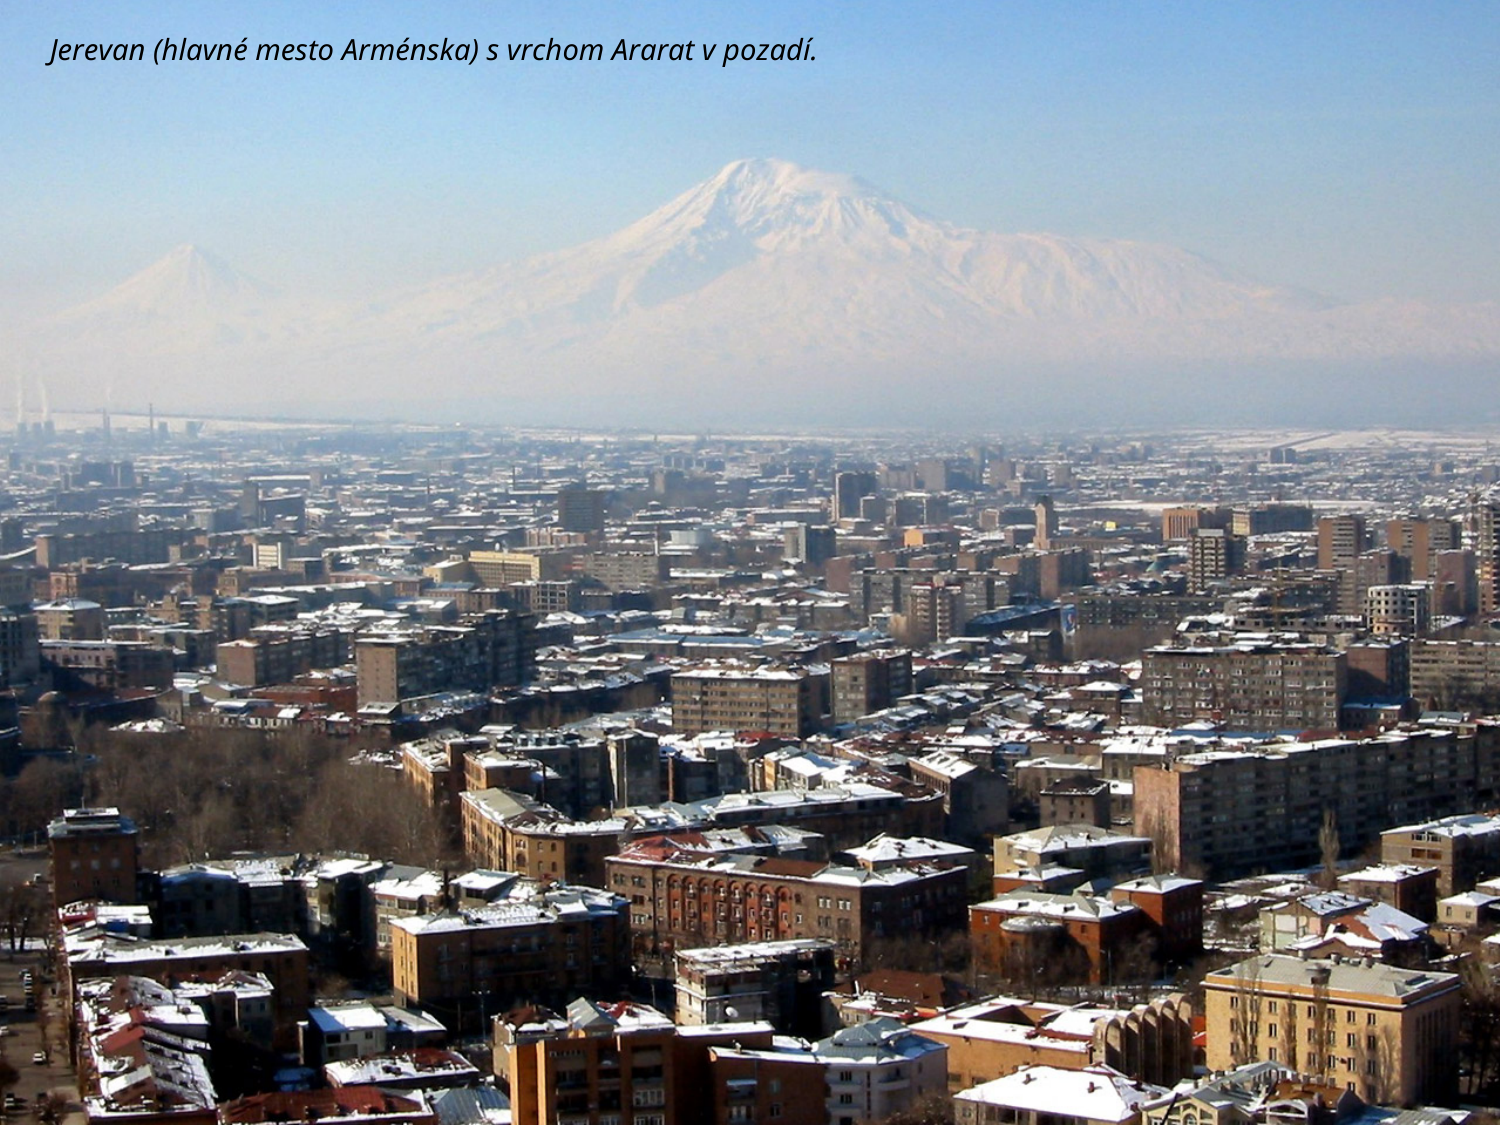

Jerevan (hlavné mesto Arménska) s vrchom Ararat v pozadí.